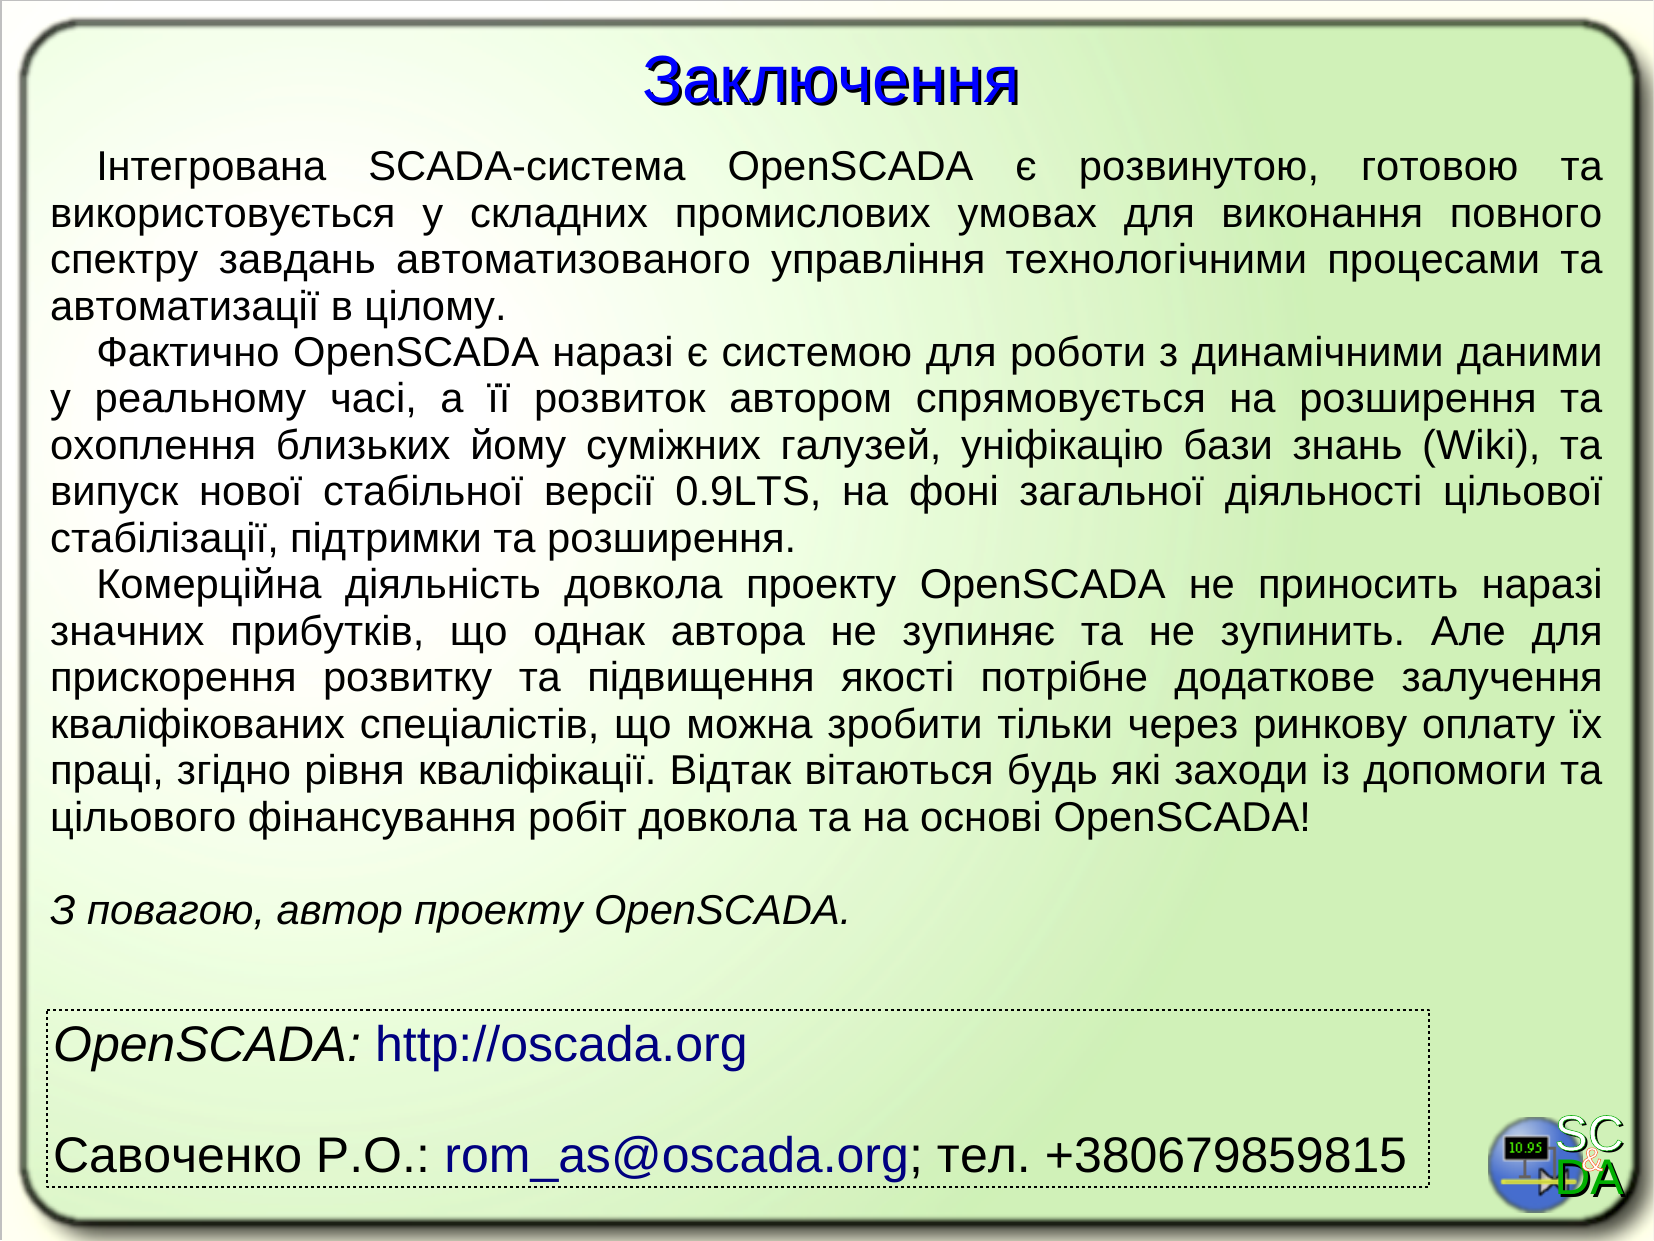

# Заключення
Інтегрована SCADA-система OpenSCADA є розвинутою, готовою та використовується у складних промислових умовах для виконання повного спектру завдань автоматизованого управління технологічними процесами та автоматизації в цілому.
Фактично OpenSCADA наразі є системою для роботи з динамічними даними у реальному часі, а її розвиток автором спрямовується на розширення та охоплення близьких йому суміжних галузей, уніфікацію бази знань (Wiki), та випуск нової стабільної версії 0.9LTS, на фоні загальної діяльності цільової стабілізації, підтримки та розширення.
Комерційна діяльність довкола проекту OpenSCADA не приносить наразі значних прибутків, що однак автора не зупиняє та не зупинить. Але для прискорення розвитку та підвищення якості потрібне додаткове залучення кваліфікованих спеціалістів, що можна зробити тільки через ринкову оплату їх праці, згідно рівня кваліфікації. Відтак вітаються будь які заходи із допомоги та цільового фінансування робіт довкола та на основі OpenSCADA!
З повагою, автор проекту OpenSCADA.
OpenSCADA: http://oscada.org
Савоченко Р.О.: rom_as@oscada.org; тел. +380679859815